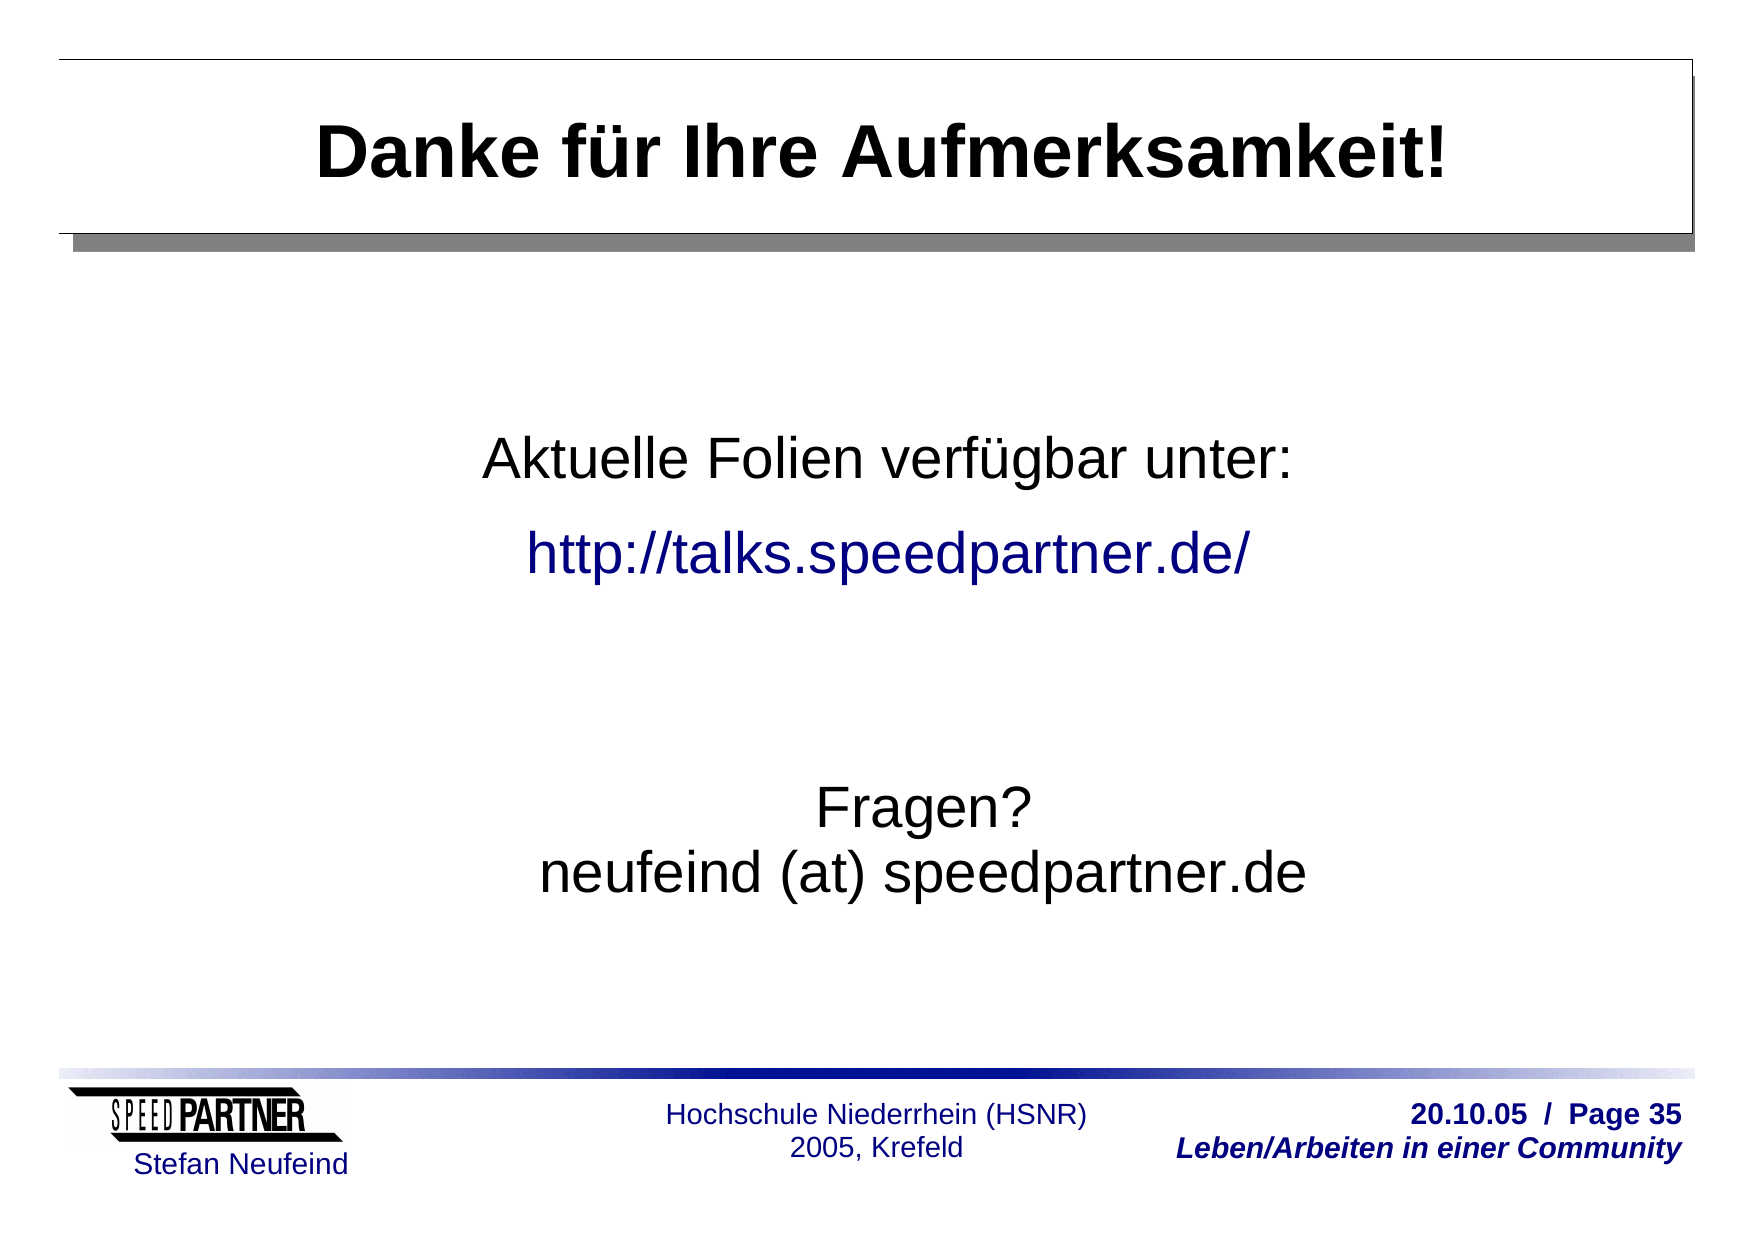

# Danke für Ihre Aufmerksamkeit!
Aktuelle Folien verfügbar unter:
http://talks.speedpartner.de/
Fragen?
neufeind (at) speedpartner.de